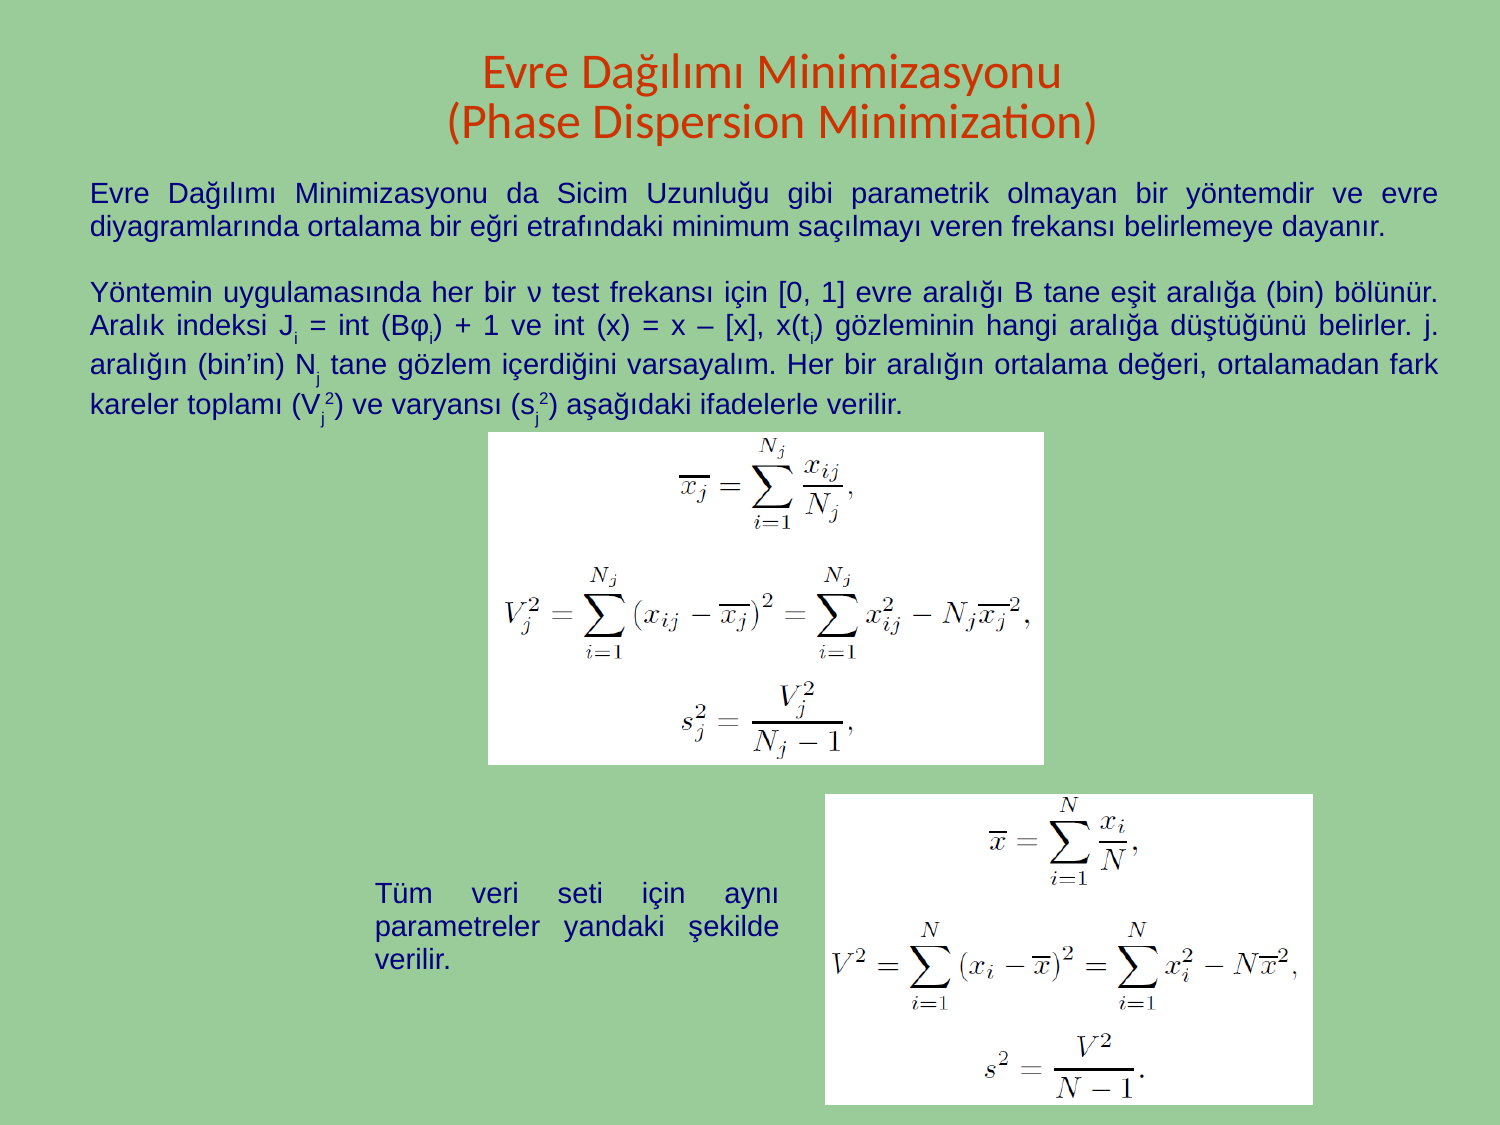

# Evre Dağılımı Minimizasyonu (Phase Dispersion Minimization)
Evre Dağılımı Minimizasyonu da Sicim Uzunluğu gibi parametrik olmayan bir yöntemdir ve evre diyagramlarında ortalama bir eğri etrafındaki minimum saçılmayı veren frekansı belirlemeye dayanır.
Yöntemin uygulamasında her bir ν test frekansı için [0, 1] evre aralığı B tane eşit aralığa (bin) bölünür. Aralık indeksi Ji = int (Bφi) + 1 ve int (x) = x – [x], x(ti) gözleminin hangi aralığa düştüğünü belirler. j. aralığın (bin’in) Nj tane gözlem içerdiğini varsayalım. Her bir aralığın ortalama değeri, ortalamadan fark kareler toplamı (Vj2) ve varyansı (sj2) aşağıdaki ifadelerle verilir.
Tüm veri seti için aynı parametreler yandaki şekilde verilir.